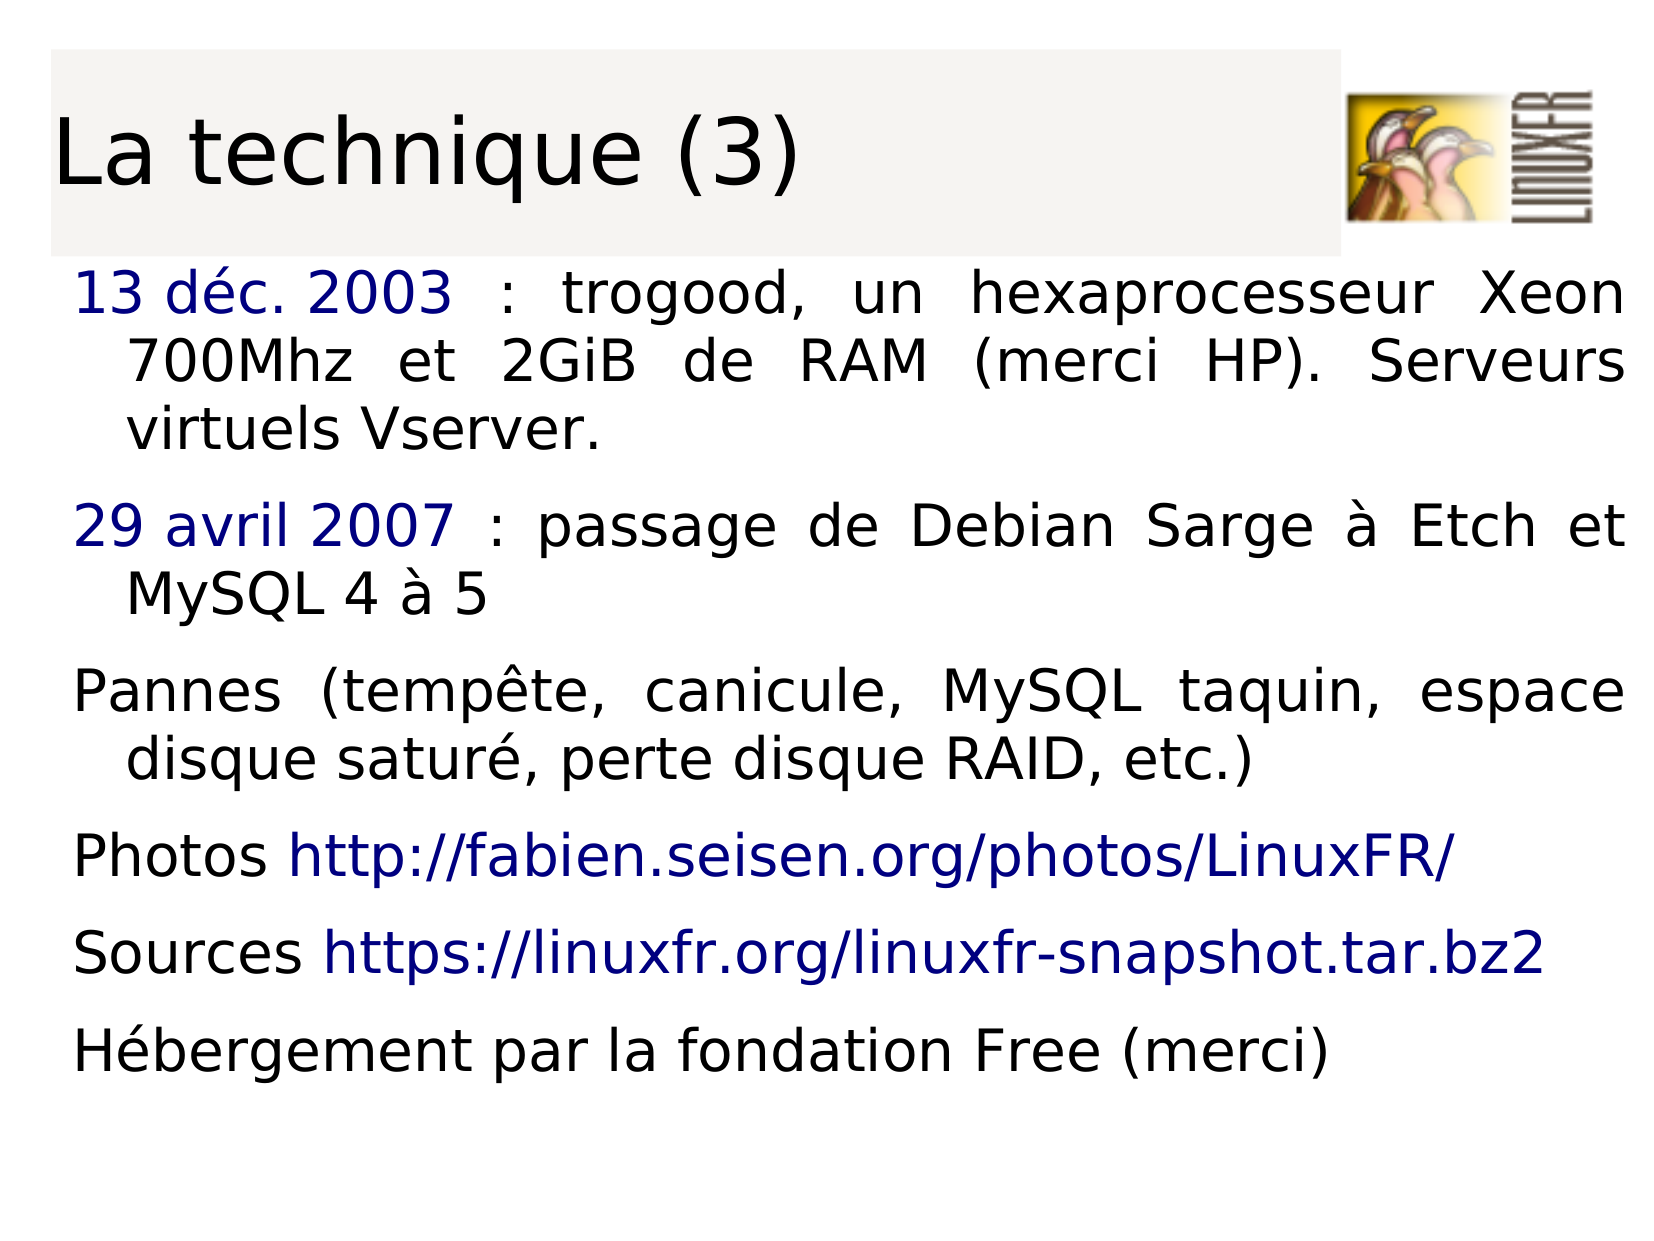

# La technique (3)
13 déc. 2003 : trogood, un hexaprocesseur Xeon 700Mhz et 2GiB de RAM (merci HP). Serveurs virtuels Vserver.
29 avril 2007 : passage de Debian Sarge à Etch et MySQL 4 à 5
Pannes (tempête, canicule, MySQL taquin, espace disque saturé, perte disque RAID, etc.)
Photos http://fabien.seisen.org/photos/LinuxFR/
Sources https://linuxfr.org/linuxfr-snapshot.tar.bz2
Hébergement par la fondation Free (merci)
4665